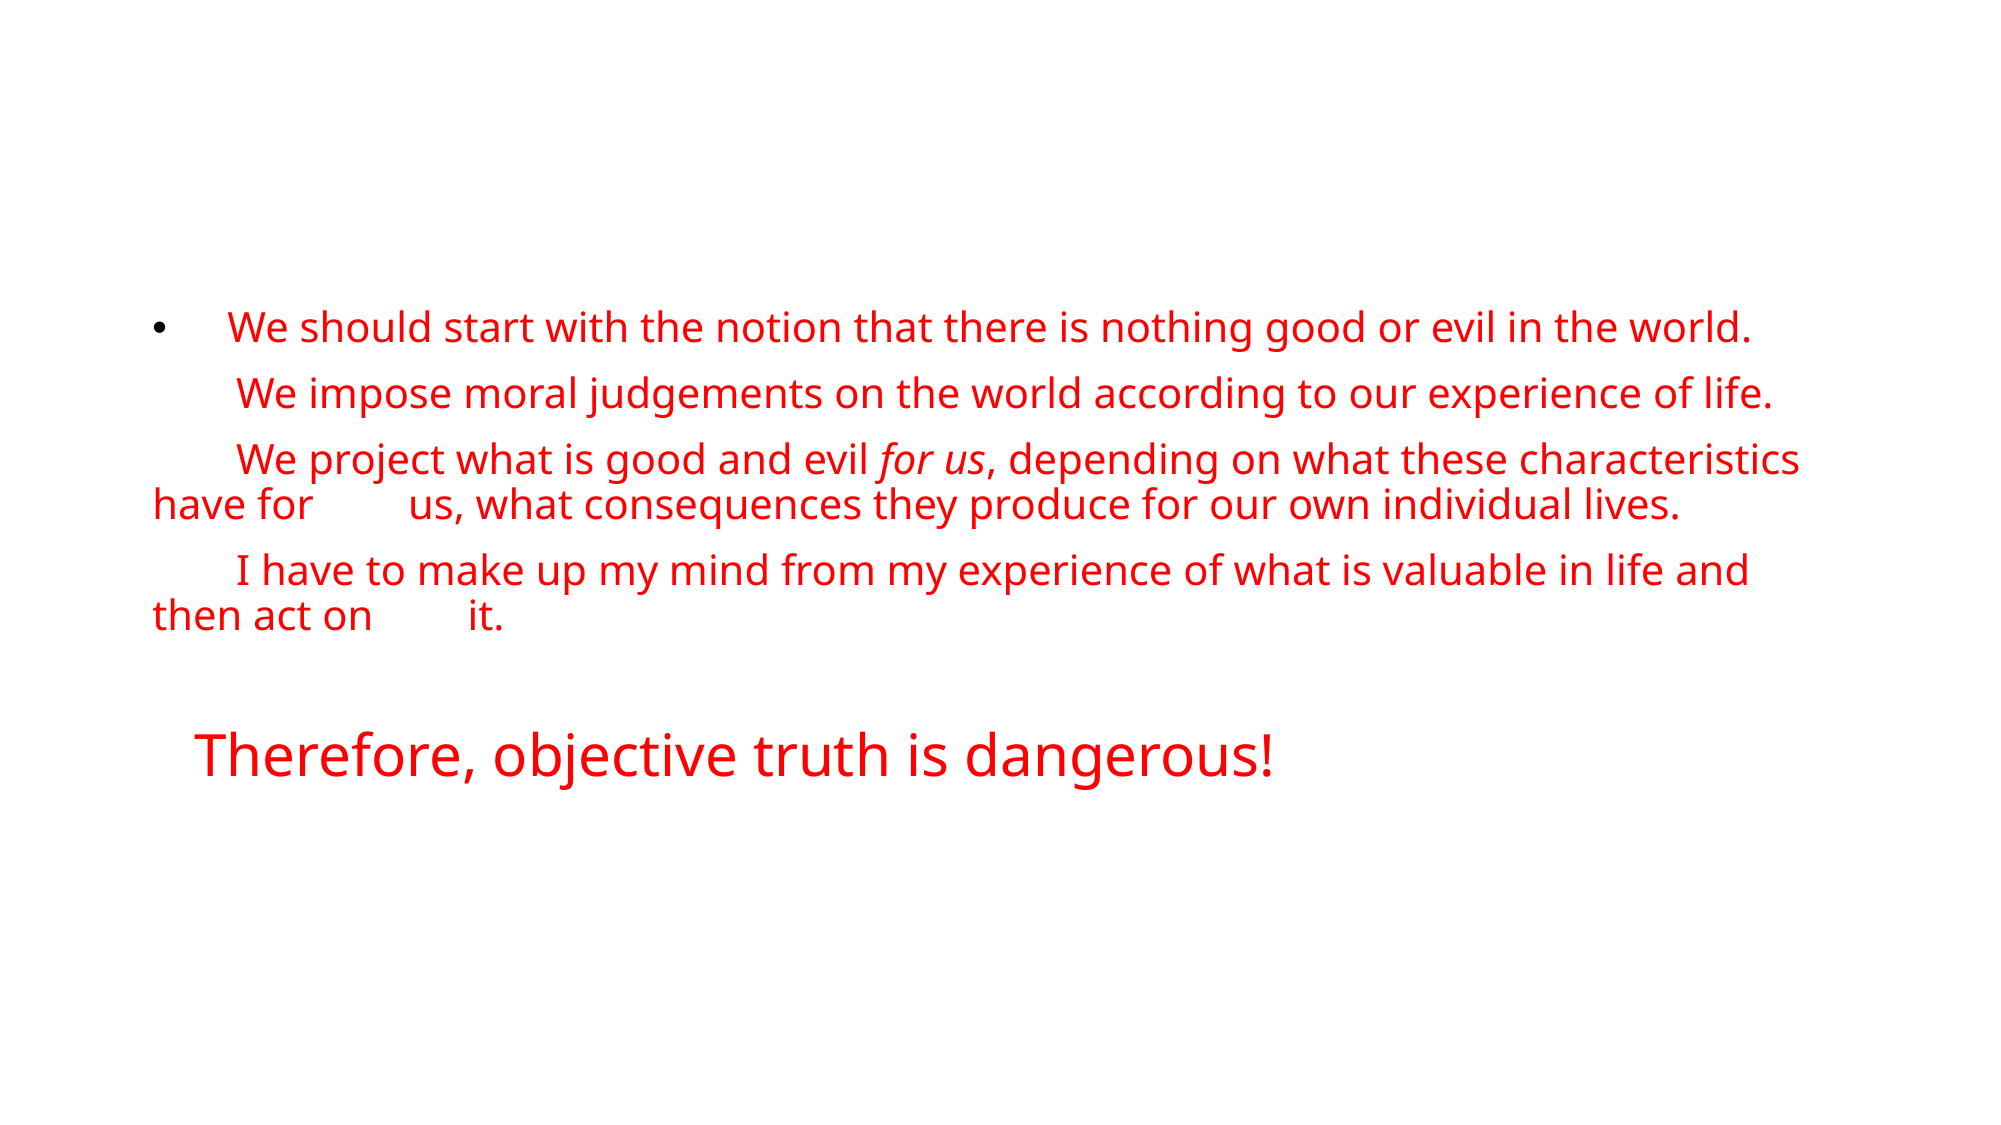

#
We should start with the notion that there is nothing good or evil in the world.
  We impose moral judgements on the world according to our experience of life.
  We project what is good and evil for us, depending on what these characteristics have for   us, what consequences they produce for our own individual lives.
  I have to make up my mind from my experience of what is valuable in life and then act on   it.
 Therefore, objective truth is dangerous!